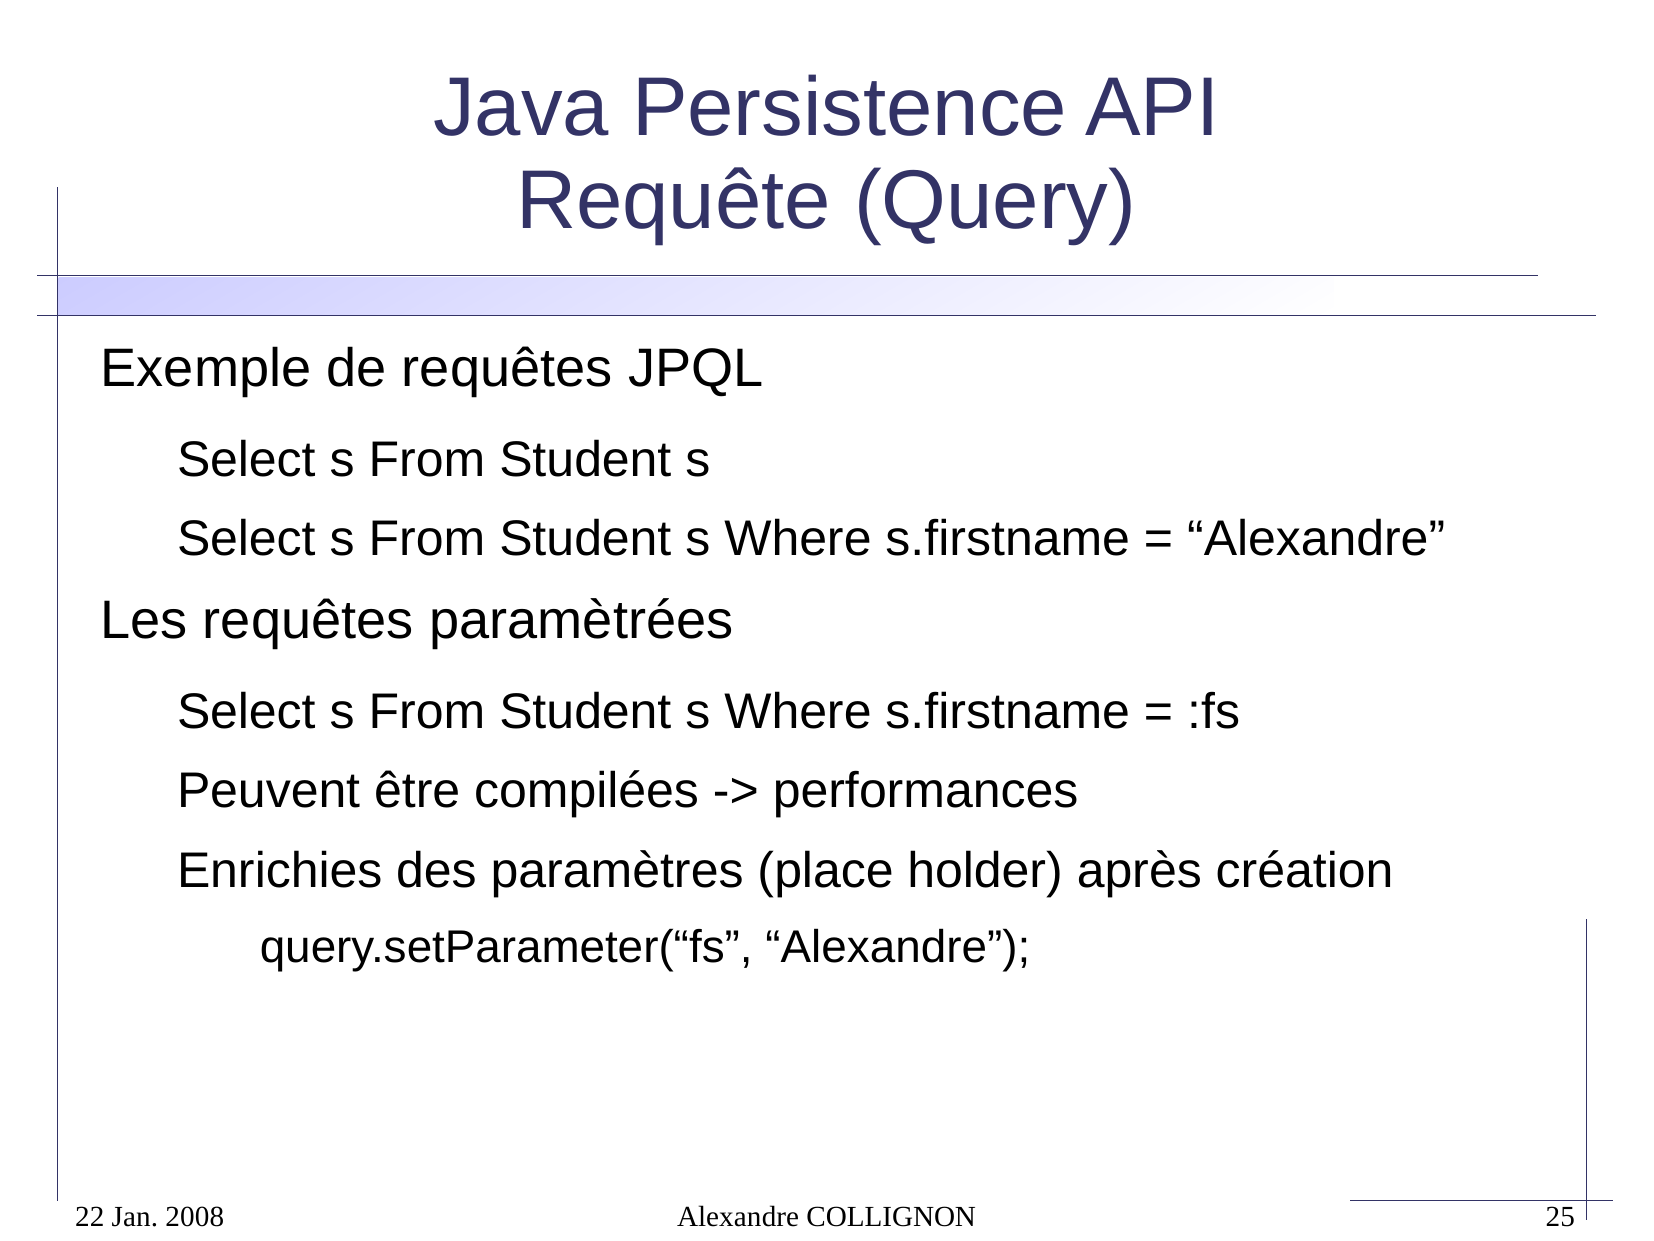

# Java Persistence API Requête (Query)
Exemple de requêtes JPQL
Select s From Student s
Select s From Student s Where s.firstname = “Alexandre”
Les requêtes paramètrées
Select s From Student s Where s.firstname = :fs
Peuvent être compilées -> performances
Enrichies des paramètres (place holder) après création
query.setParameter(“fs”, “Alexandre”);
22 Jan. 2008
Alexandre COLLIGNON
25